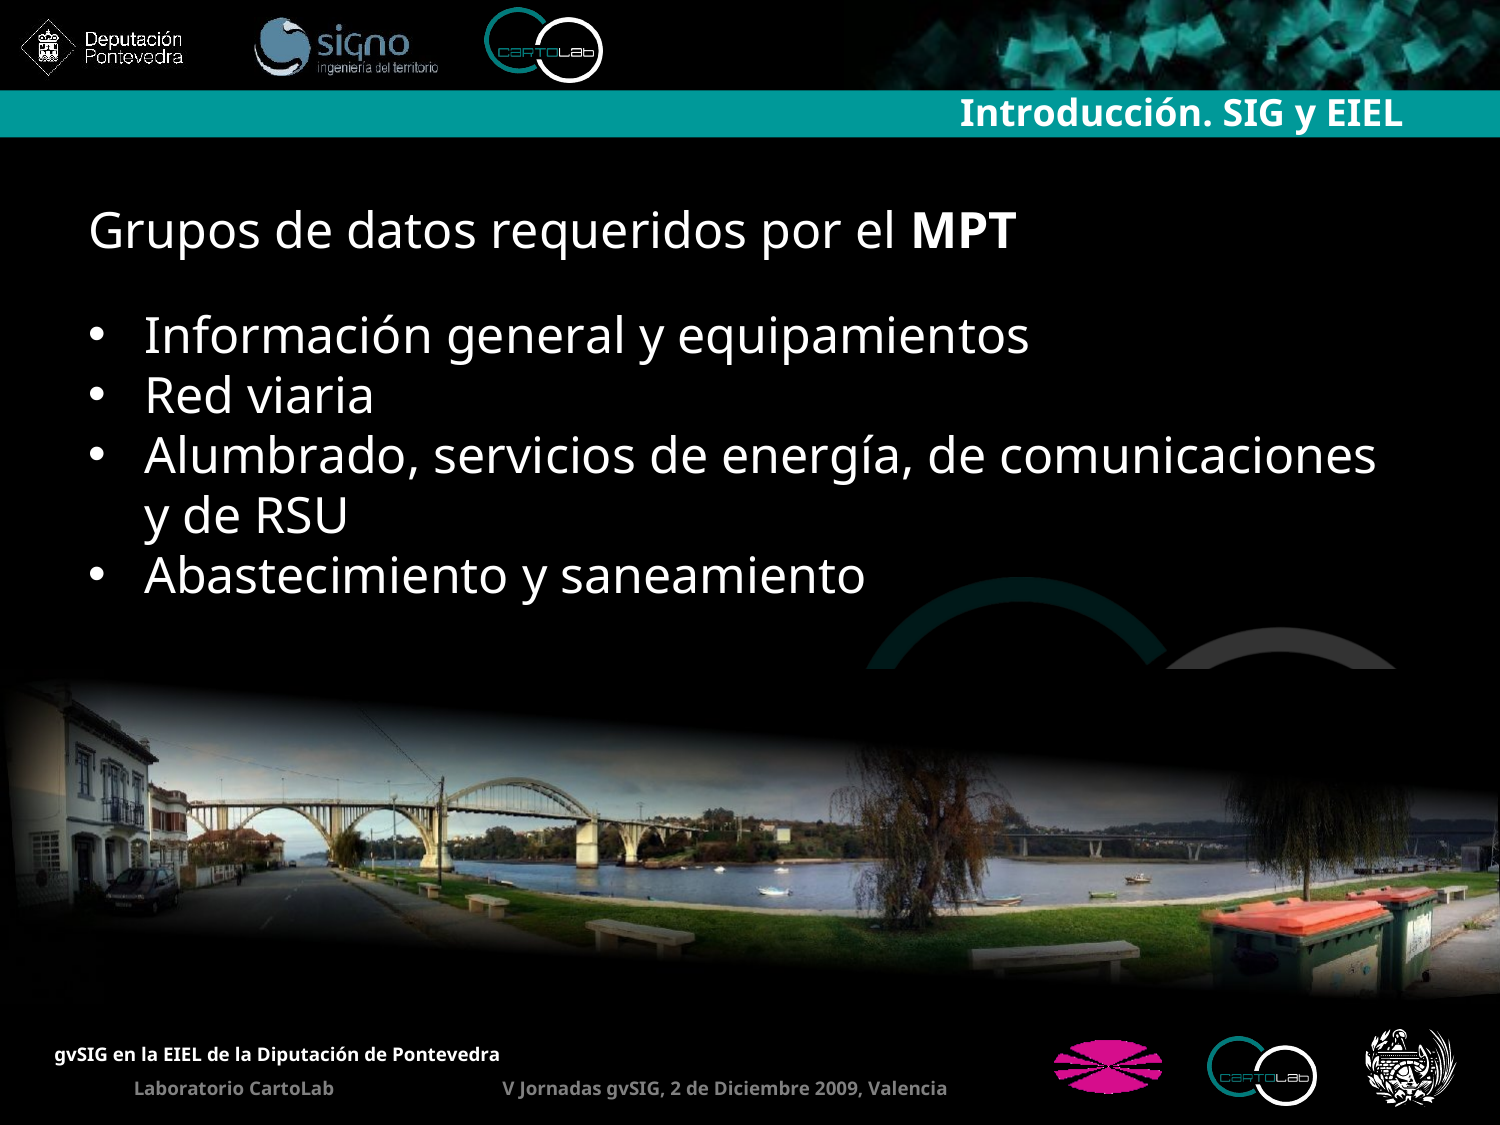

Introducción. SIG y EIEL
Grupos de datos requeridos por el MPT
Información general y equipamientos
Red viaria
Alumbrado, servicios de energía, de comunicaciones y de RSU
Abastecimiento y saneamiento